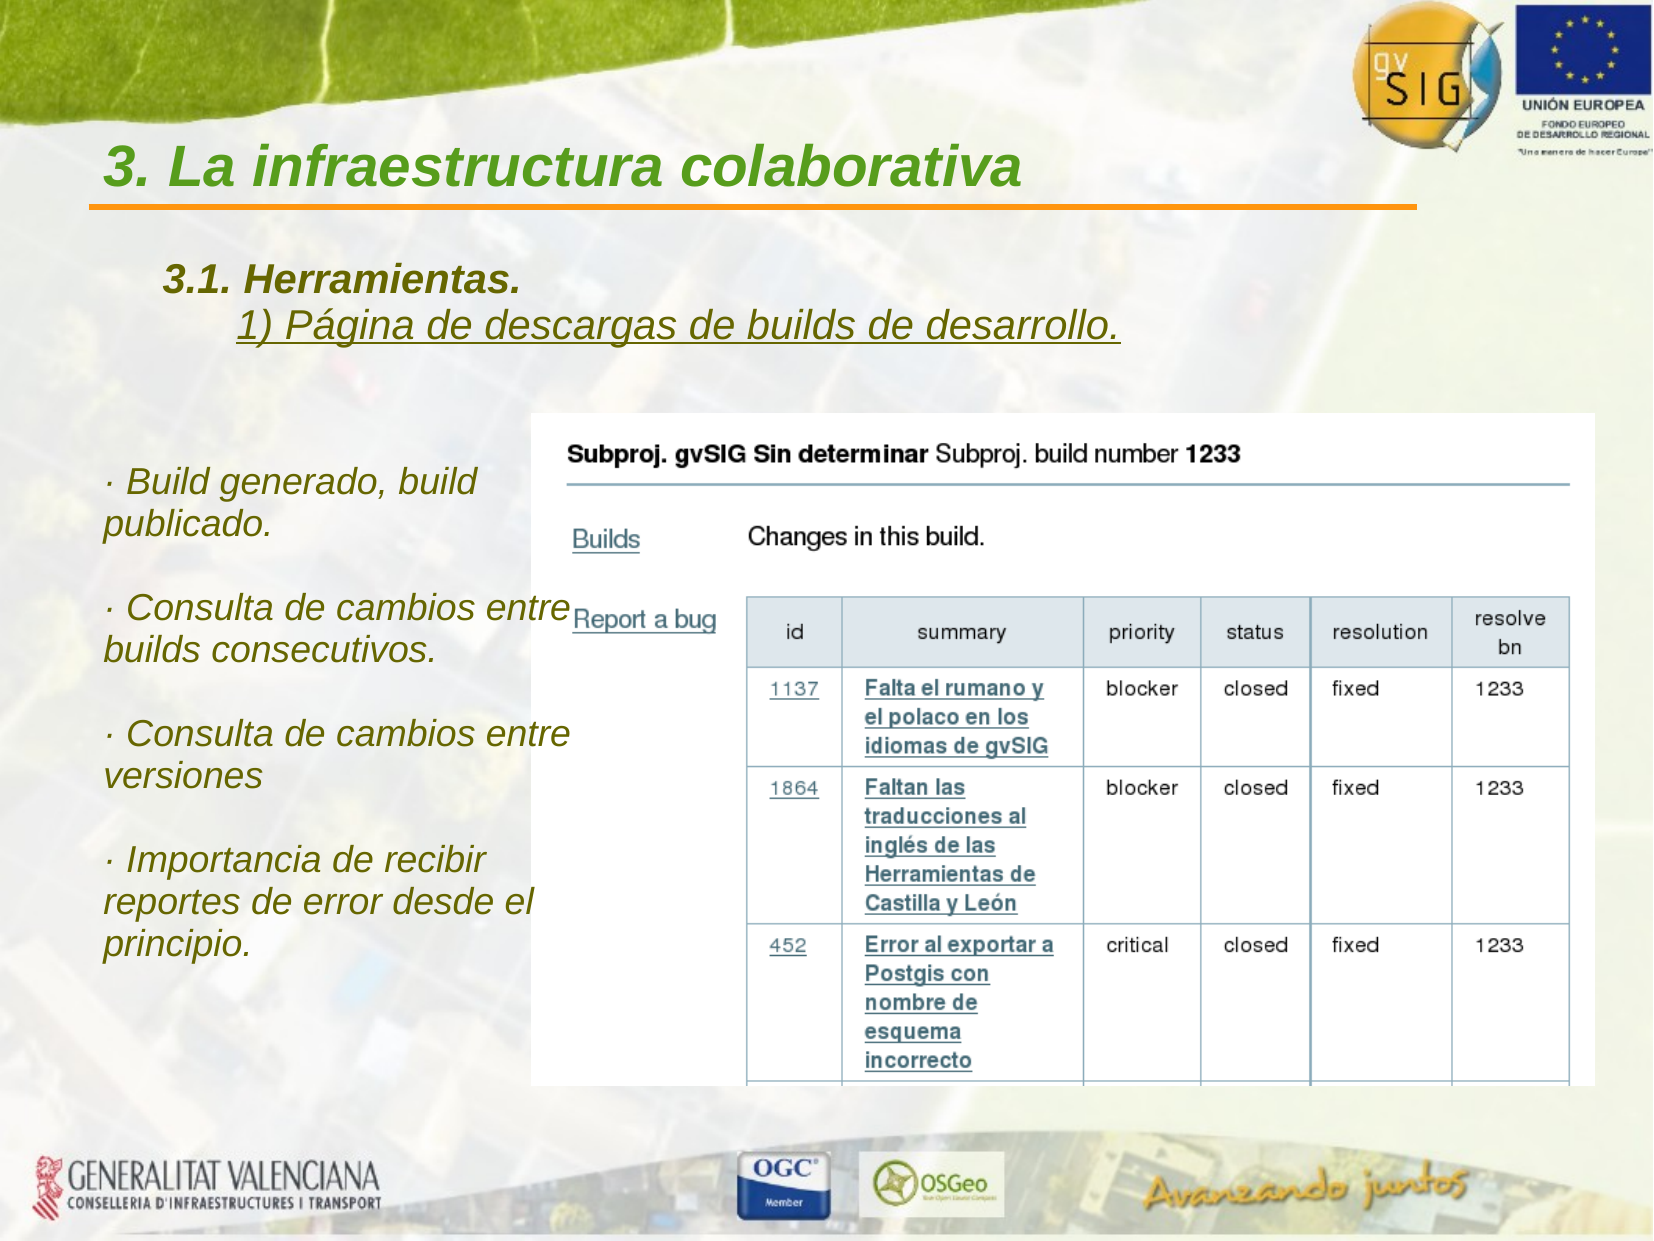

3. La infraestructura colaborativa
3.1. Herramientas.
	1) Página de descargas de builds de desarrollo.
· Build generado, build publicado.
· Consulta de cambios entre builds consecutivos.
· Consulta de cambios entre versiones
· Importancia de recibir reportes de error desde el principio.